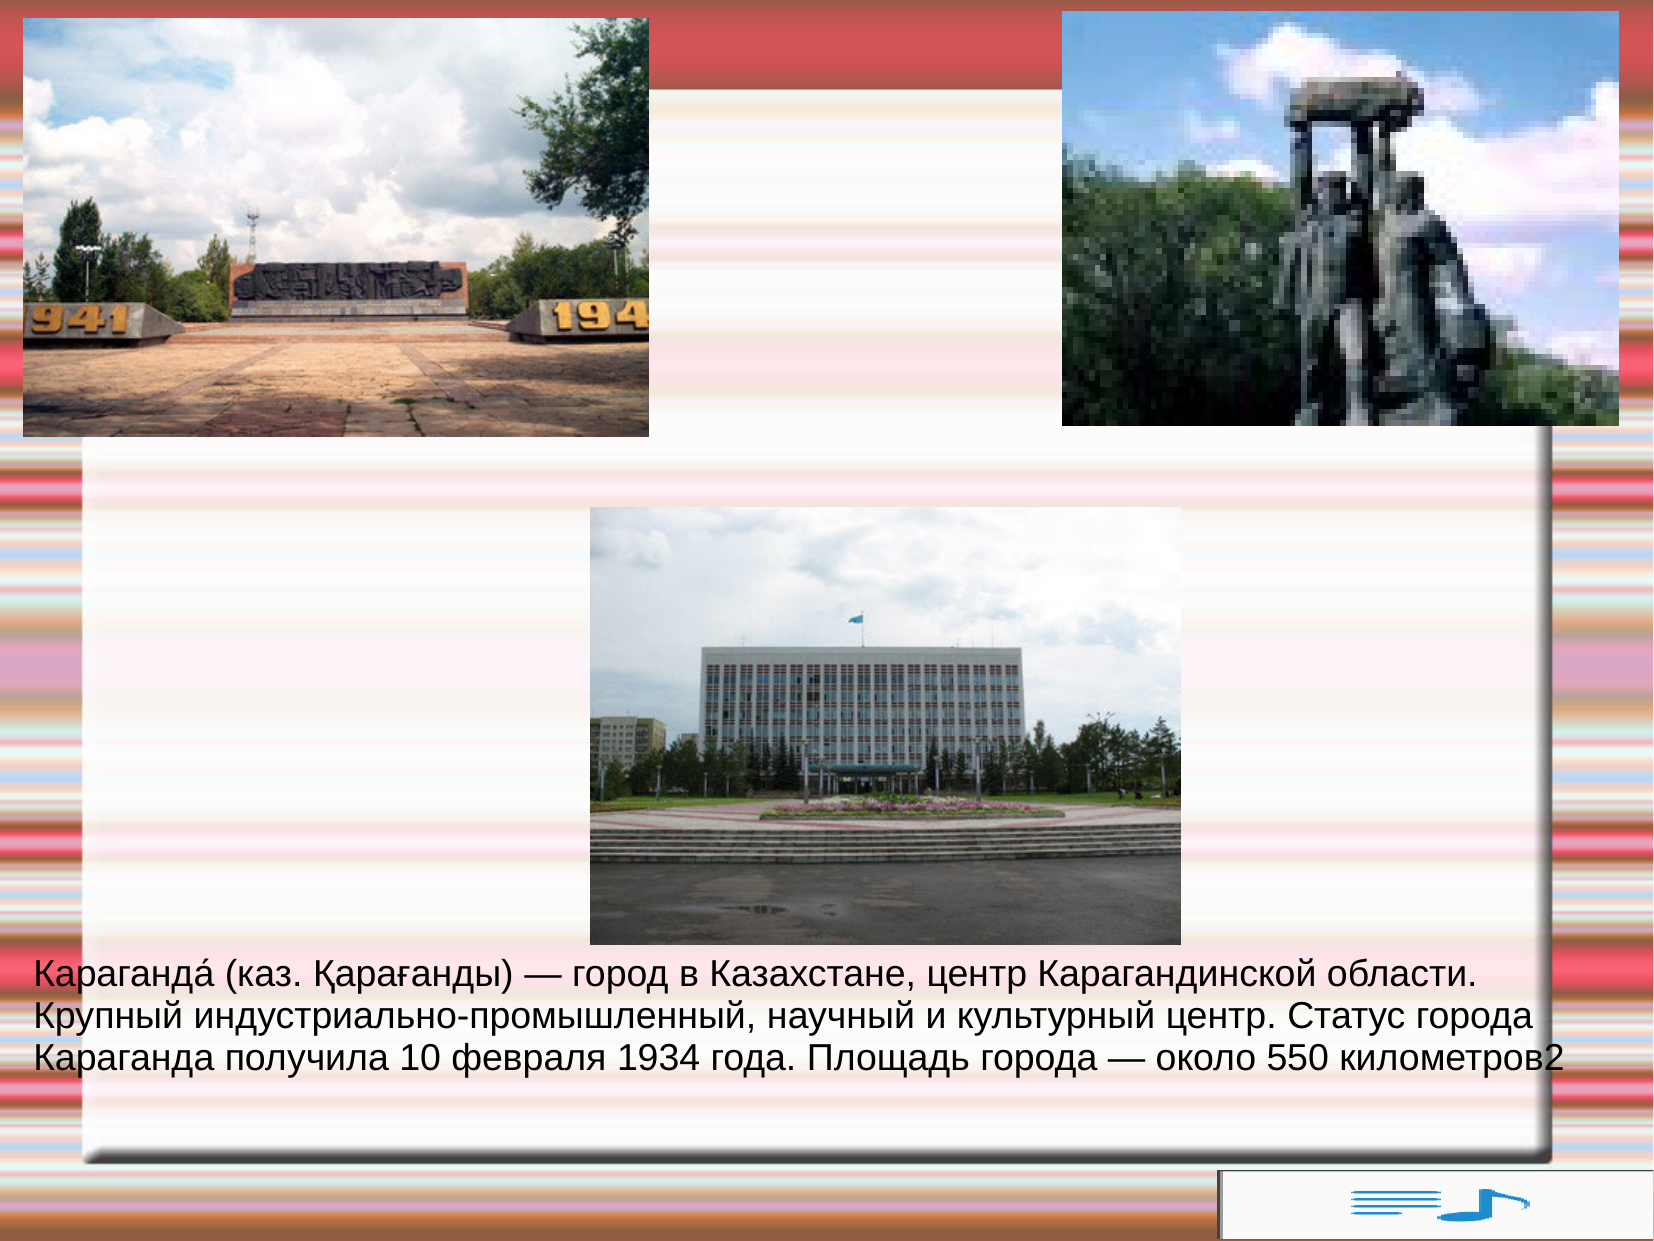

#
Караганда́ (каз. Қарағанды) — город в Казахстане, центр Карагандинской области. Крупный индустриально-промышленный, научный и культурный центр. Статус города Караганда получила 10 февраля 1934 года. Площадь города — около 550 километров2